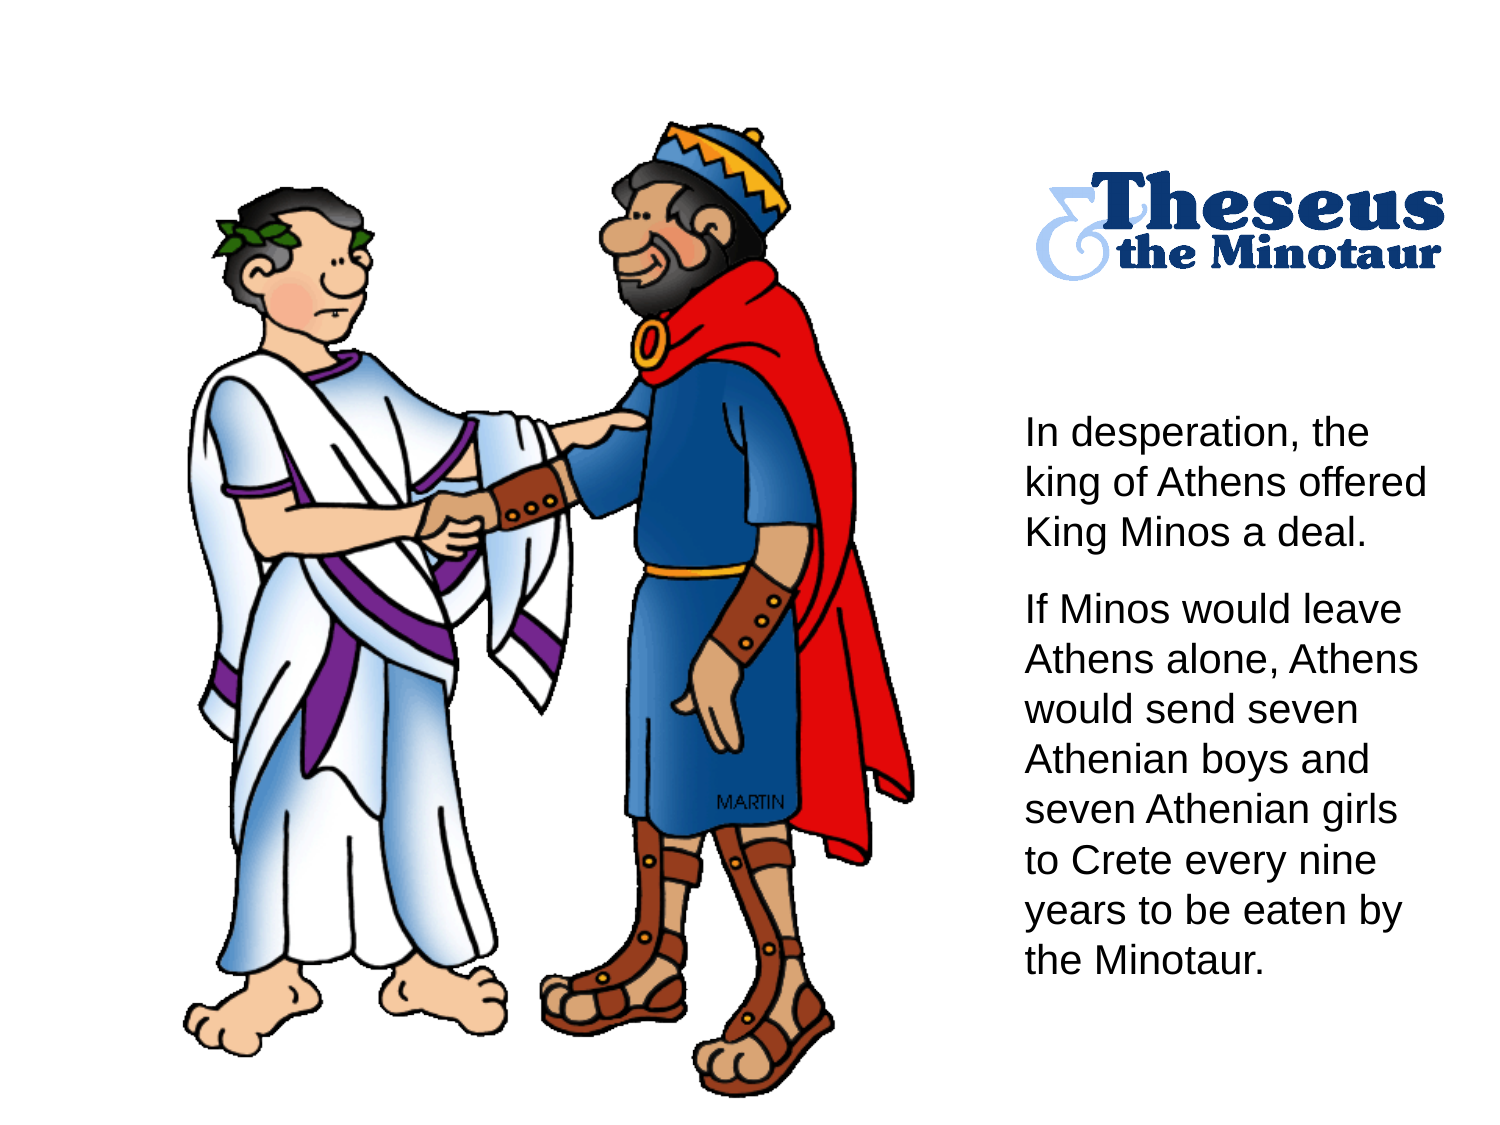

In desperation, the king of Athens offered King Minos a deal.
If Minos would leave Athens alone, Athens would send seven Athenian boys and seven Athenian girls to Crete every nine years to be eaten by the Minotaur.